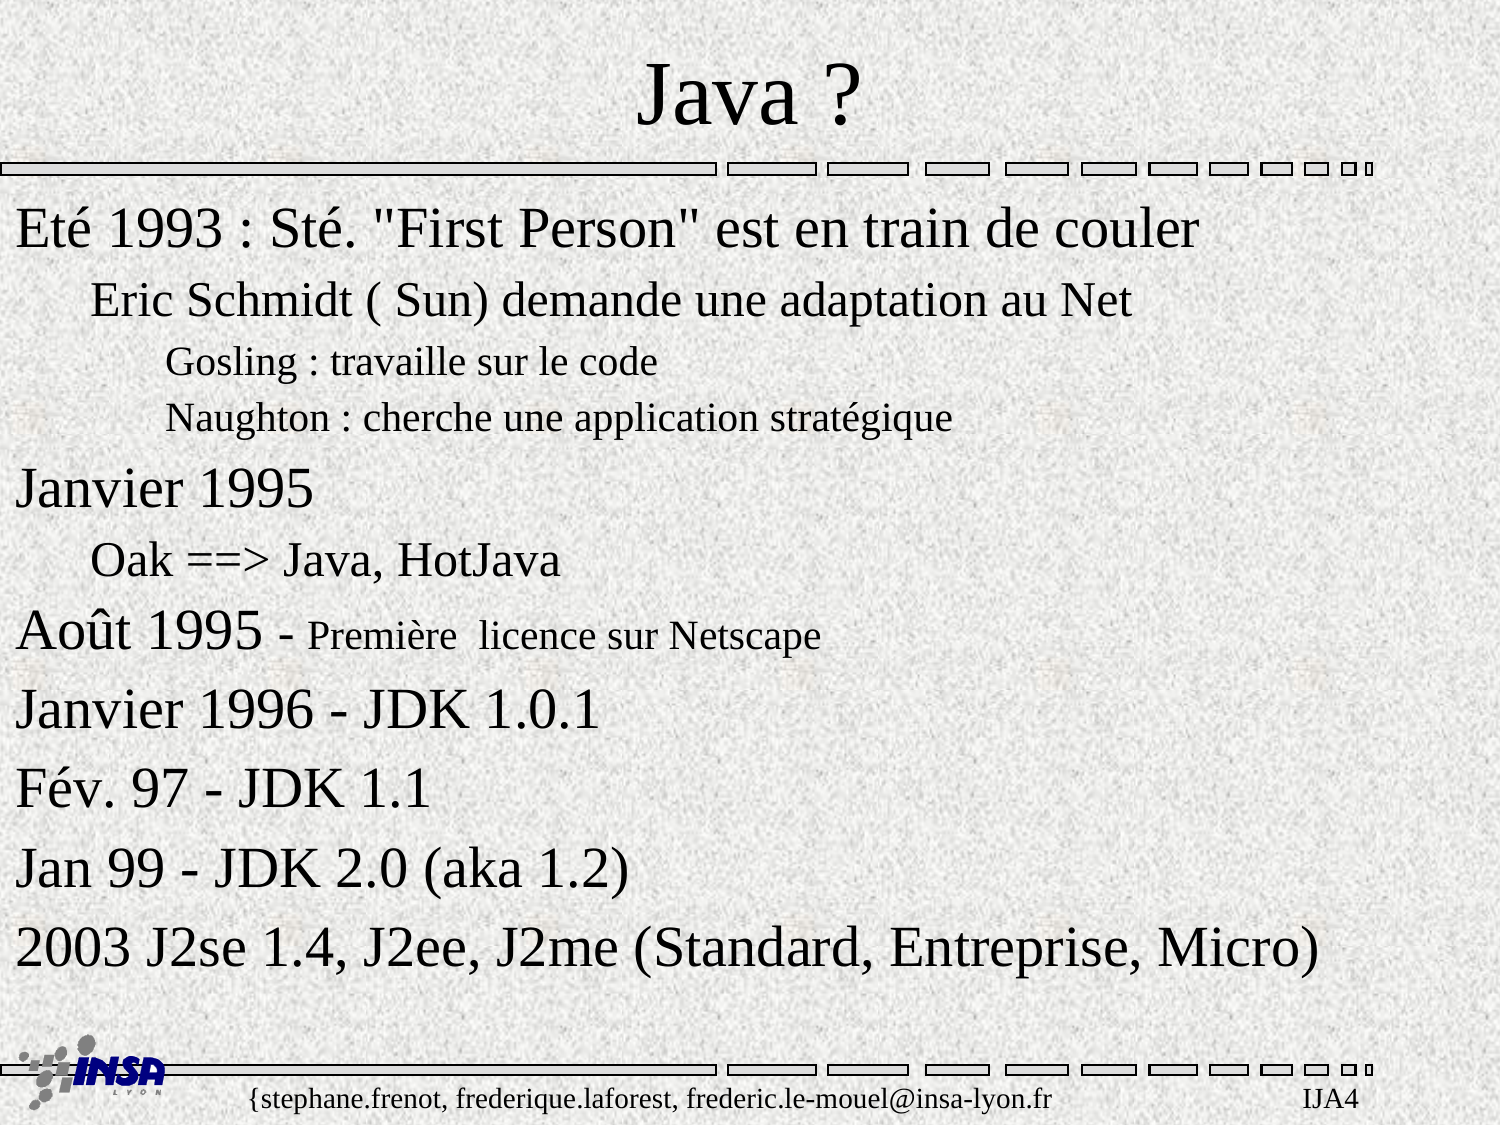

# Java ?
Eté 1993 : Sté. "First Person" est en train de couler
Eric Schmidt ( Sun) demande une adaptation au Net
Gosling : travaille sur le code
Naughton : cherche une application stratégique
Janvier 1995
Oak ==> Java, HotJava
Août 1995 - Première licence sur Netscape
Janvier 1996 - JDK 1.0.1
Fév. 97 - JDK 1.1
Jan 99 - JDK 2.0 (aka 1.2)
2003 J2se 1.4, J2ee, J2me (Standard, Entreprise, Micro)